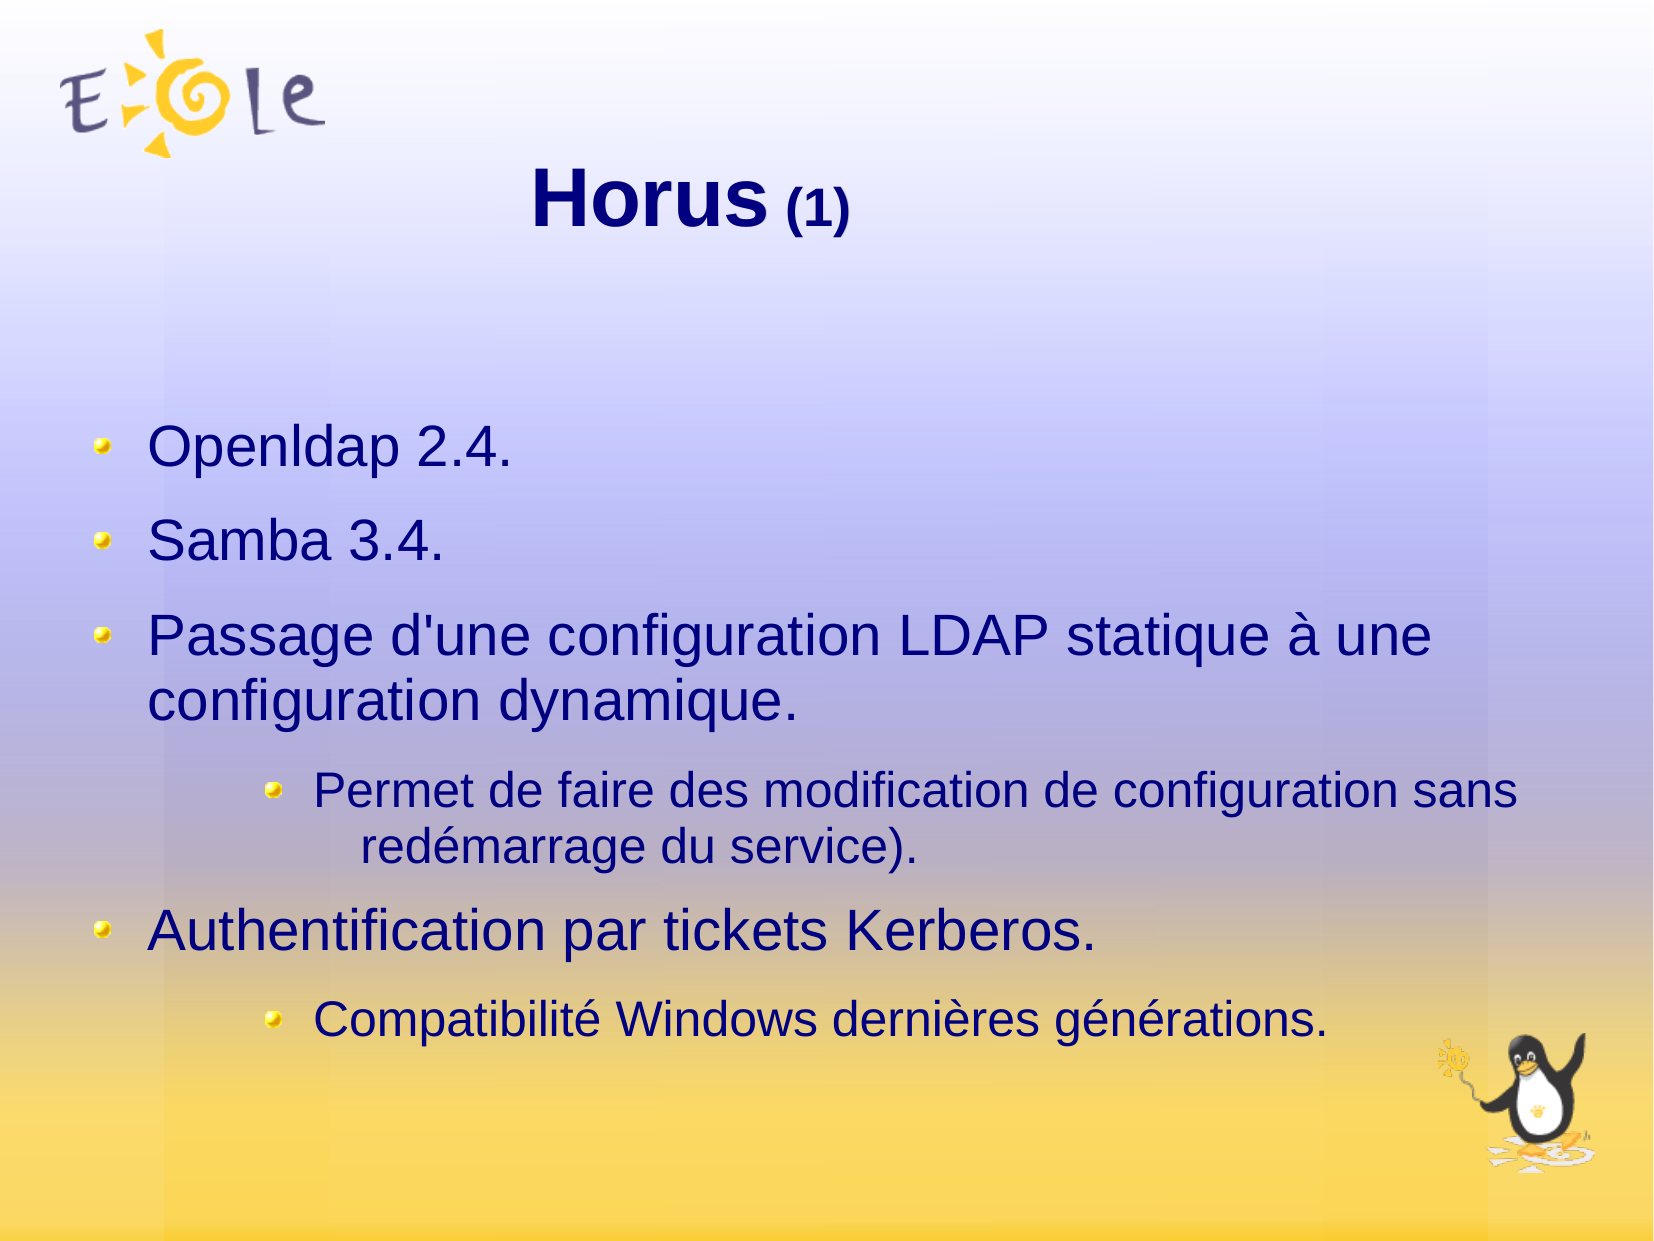

Horus (1)
# Openldap 2.4.
Samba 3.4.
Passage d'une configuration LDAP statique à une configuration dynamique.
Permet de faire des modification de configuration sans redémarrage du service).
Authentification par tickets Kerberos.
Compatibilité Windows dernières générations.